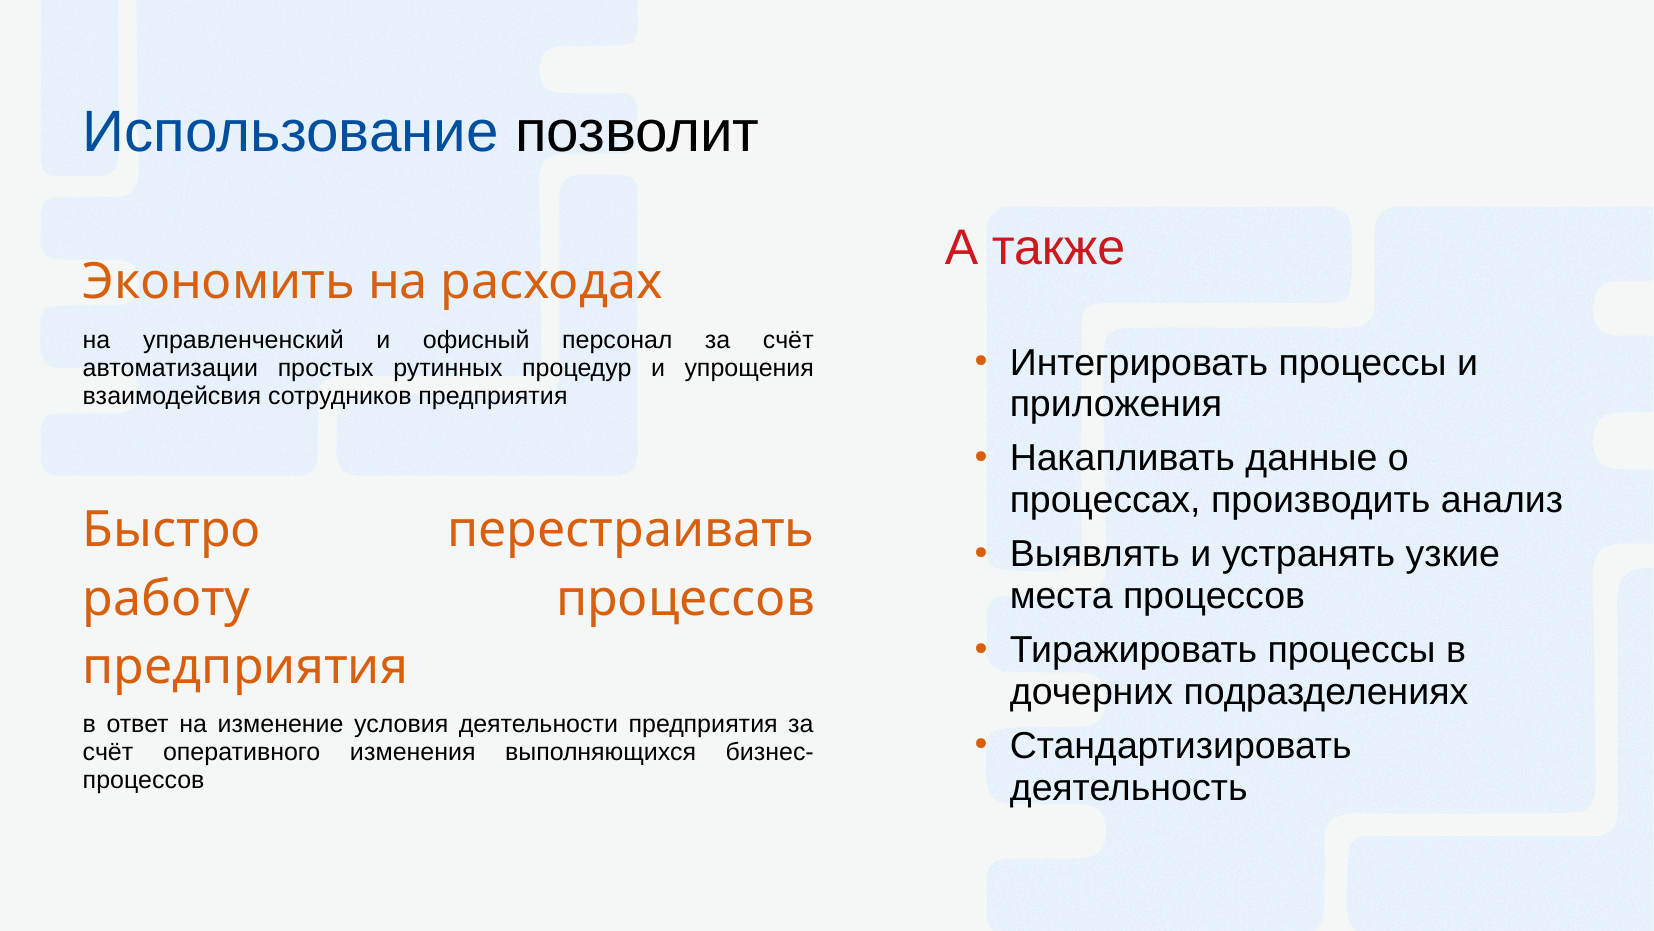

# Использование позволит
А также
Интегрировать процессы и приложения
Накапливать данные о процессах, производить анализ
Выявлять и устранять узкие места процессов
Тиражировать процессы в дочерних подразделениях
Стандартизировать деятельность
Экономить на расходах
на управленченский и офисный персонал за счёт автоматизации простых рутинных процедур и упрощения взаимодейсвия сотрудников предприятия
Быстро перестраивать работу процессов предприятия
в ответ на изменение условия деятельности предприятия за счёт оперативного изменения выполняющихся бизнес-процессов